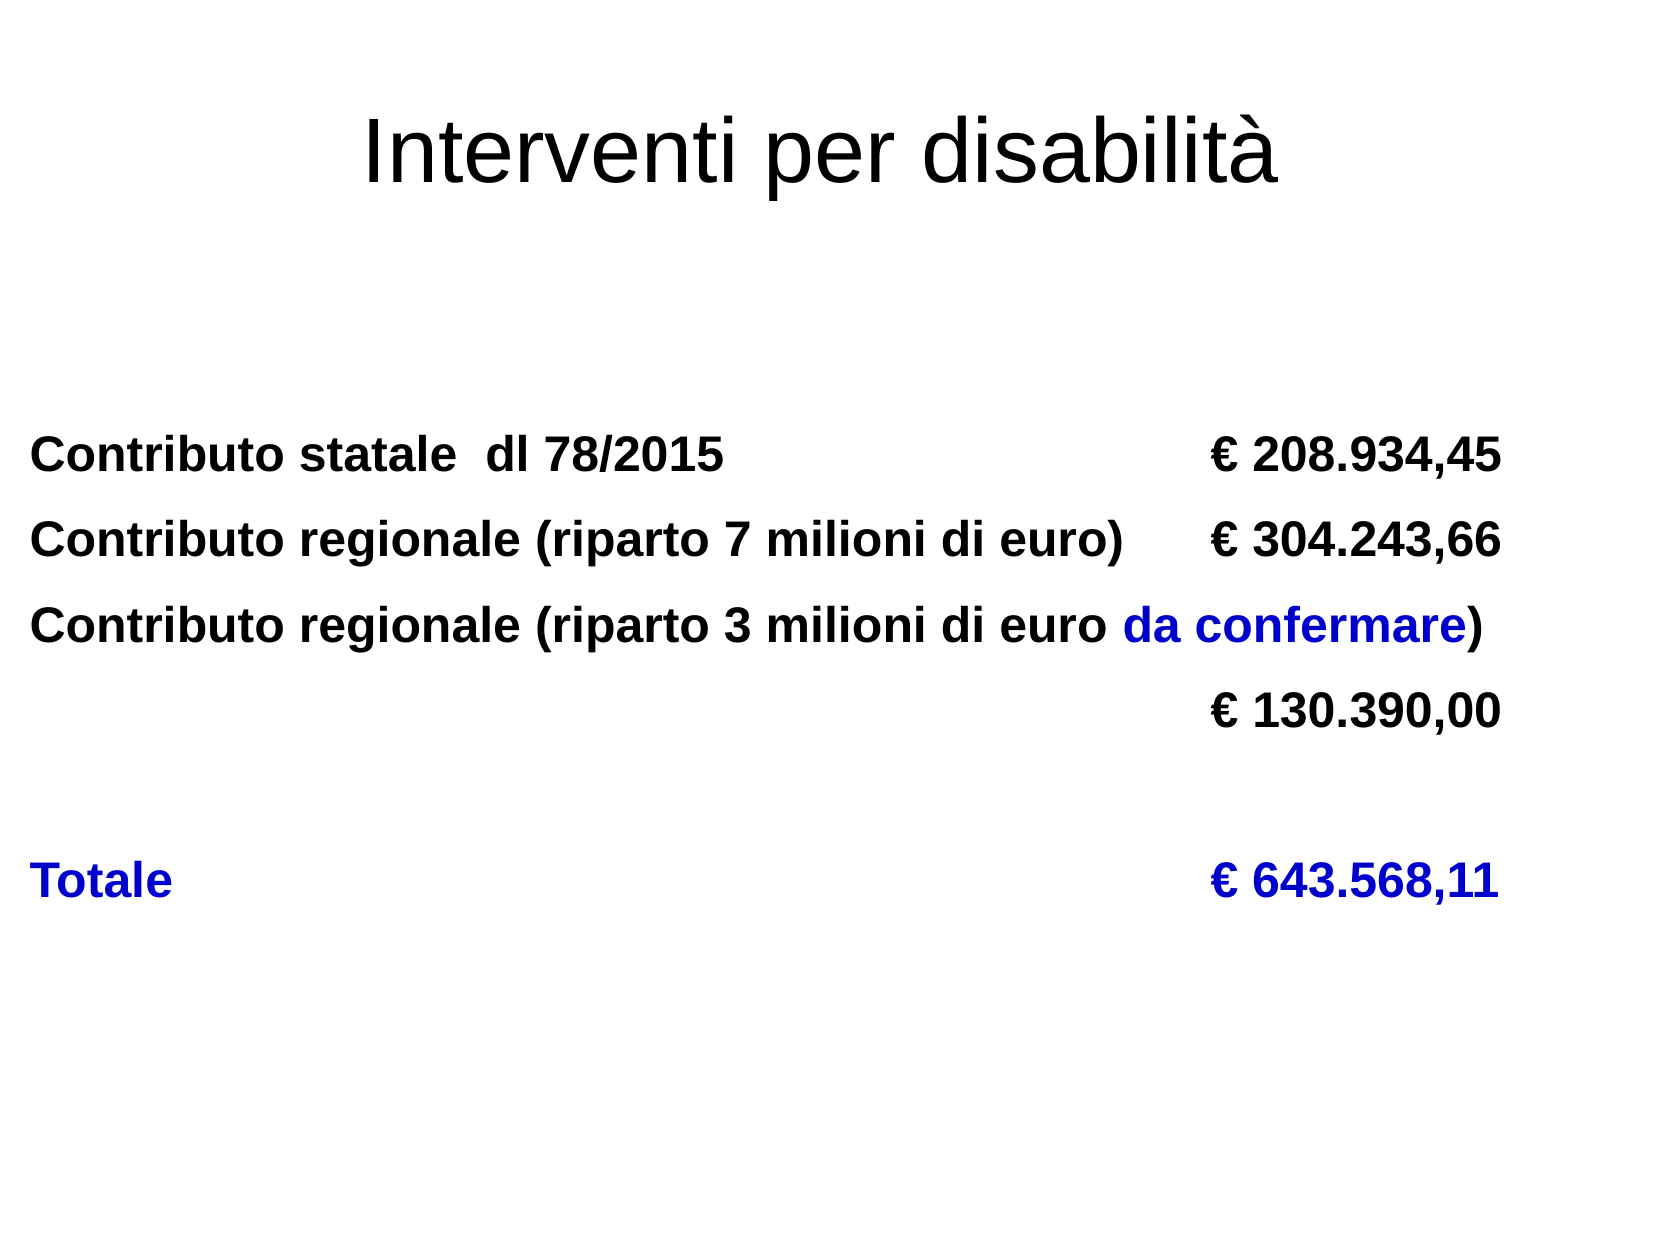

# Interventi per disabilità
Contributo statale dl 78/2015 							€ 208.934,45
Contributo regionale (riparto 7 milioni di euro) 	€ 304.243,66
Contributo regionale (riparto 3 milioni di euro da confermare)
 	 														 	€ 130.390,00
Totale 														€ 643.568,11